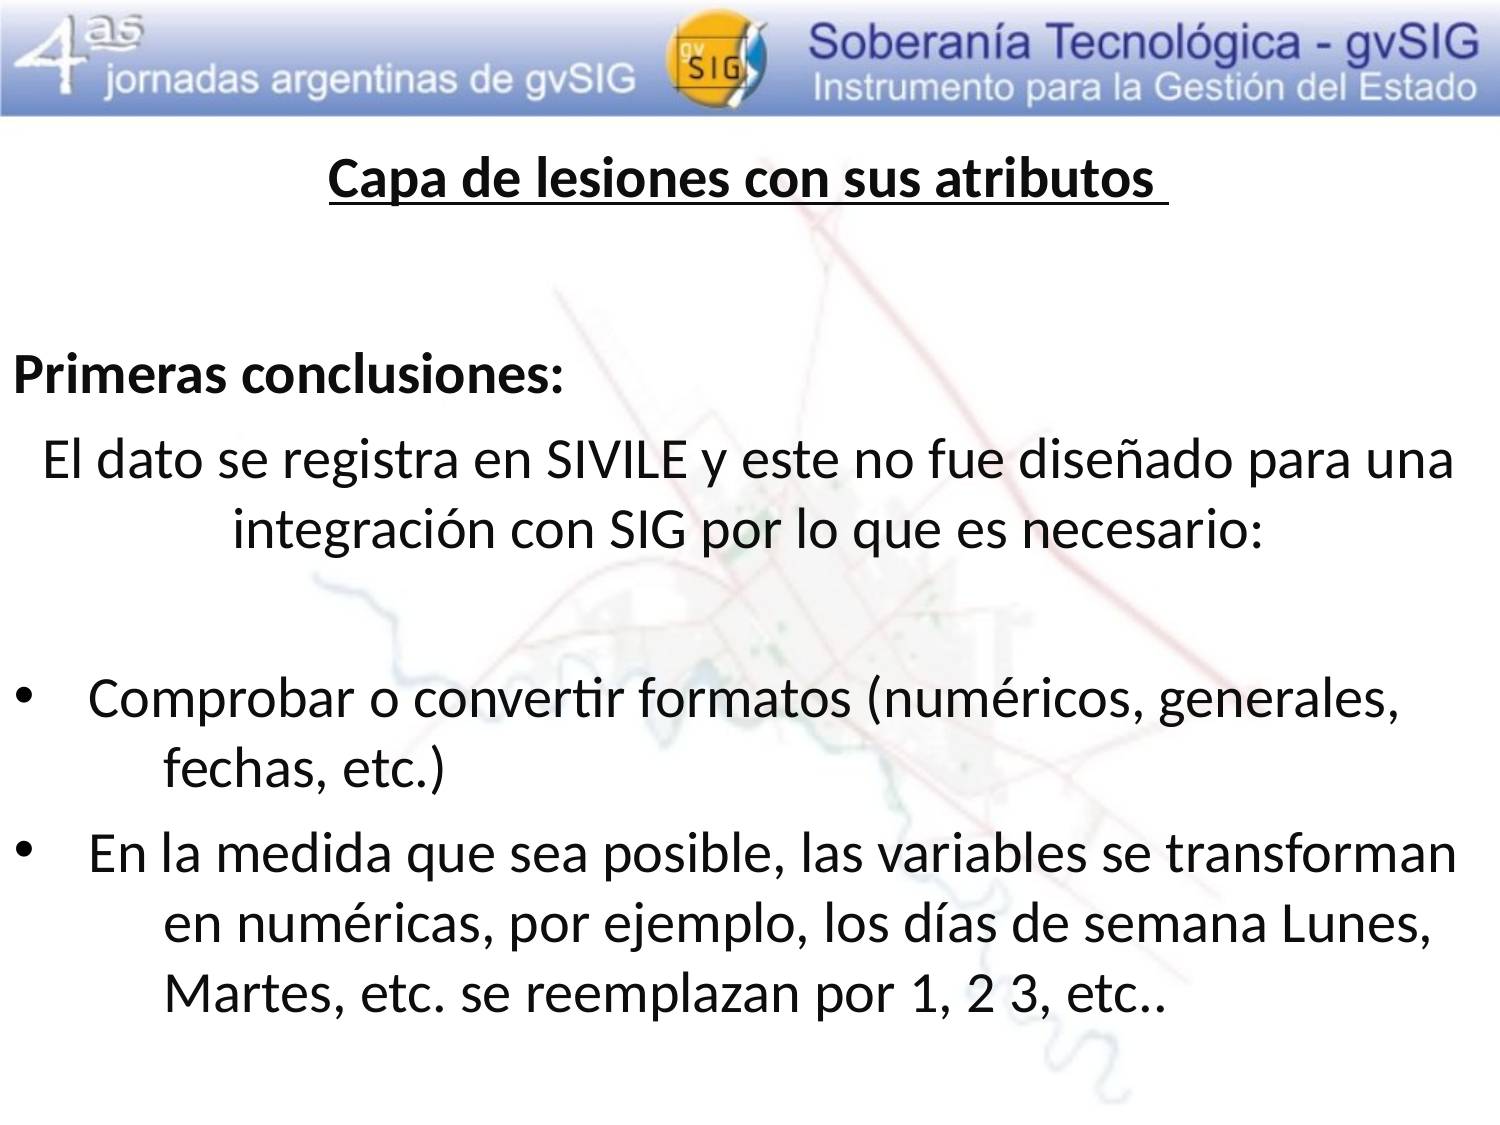

Capa de lesiones con sus atributos
# Primeras conclusiones:
El dato se registra en SIVILE y este no fue diseñado para una integración con SIG por lo que es necesario:
Comprobar o convertir formatos (numéricos, generales, fechas, etc.)
En la medida que sea posible, las variables se transforman en numéricas, por ejemplo, los días de semana Lunes, Martes, etc. se reemplazan por 1, 2 3, etc..